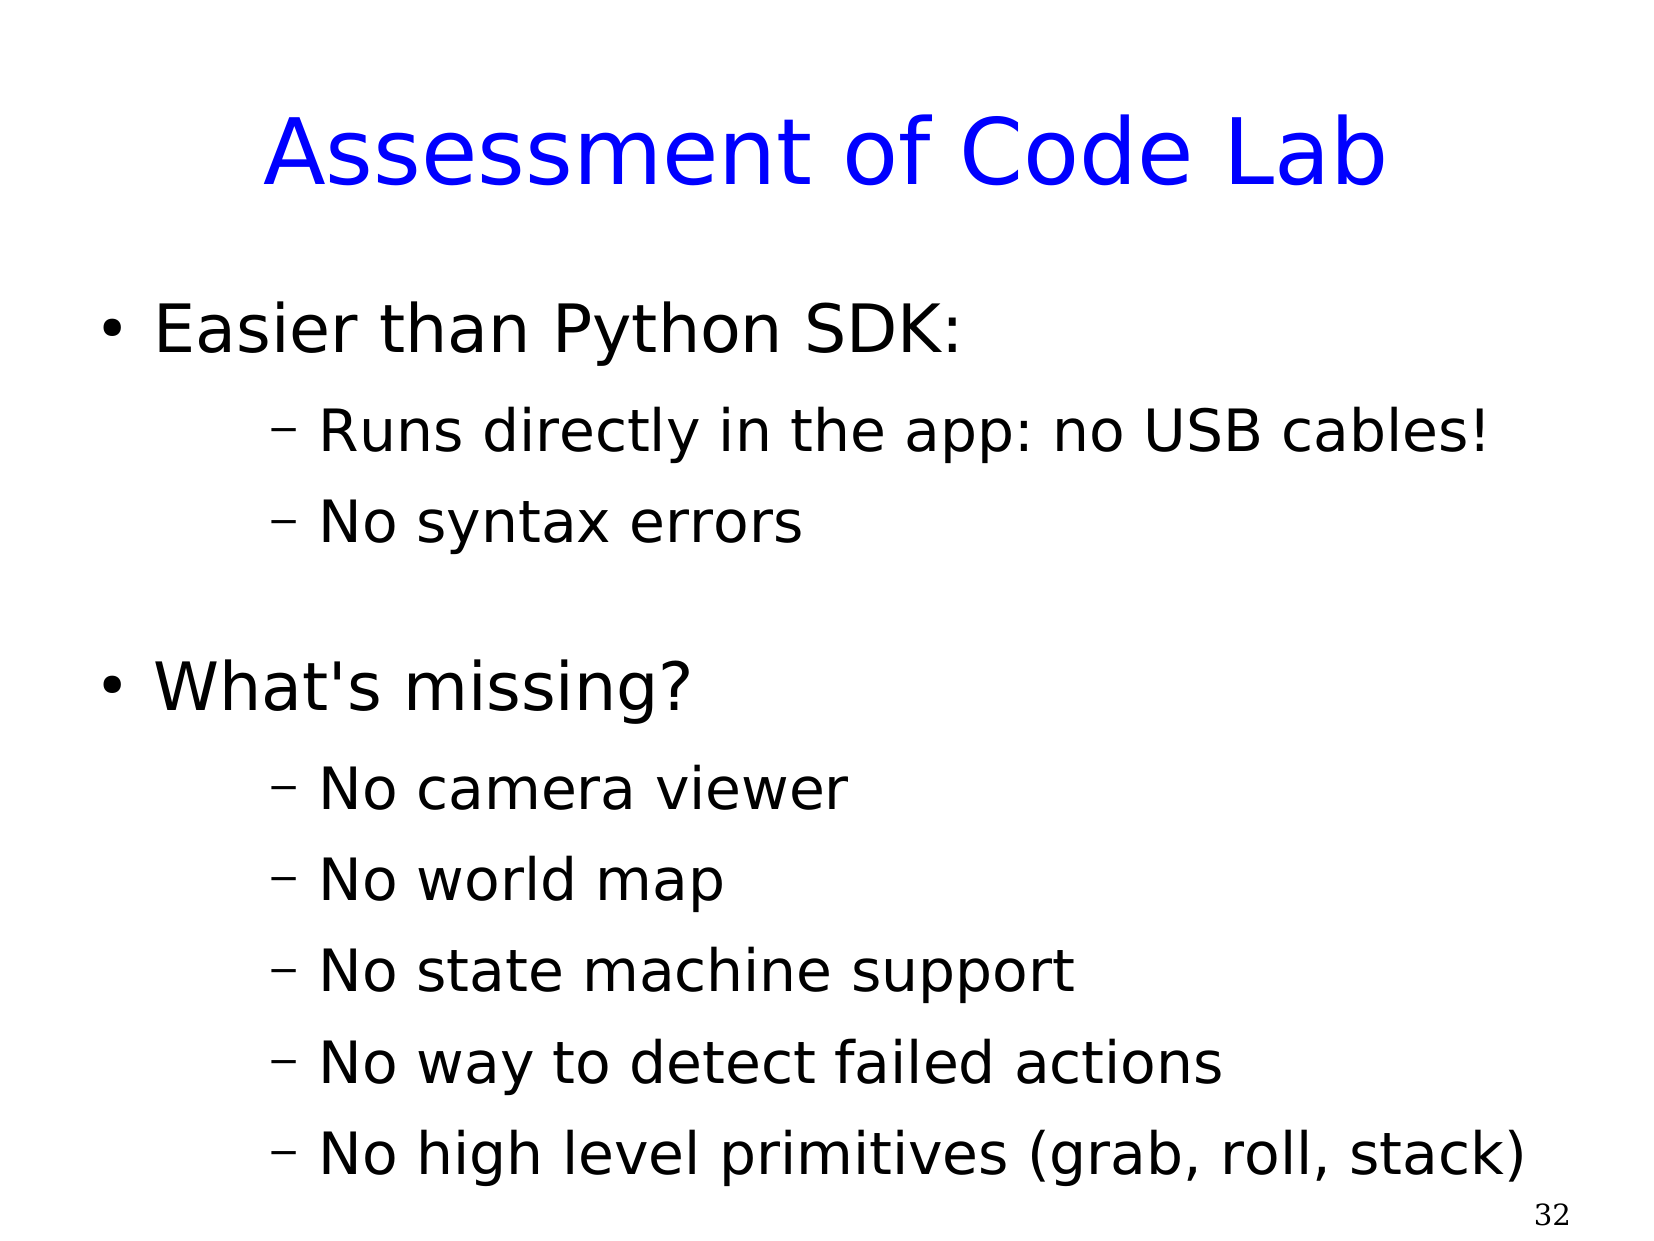

# Assessment of Code Lab
Easier than Python SDK:
Runs directly in the app: no USB cables!
No syntax errors
What's missing?
No camera viewer
No world map
No state machine support
No way to detect failed actions
No high level primitives (grab, roll, stack)
32